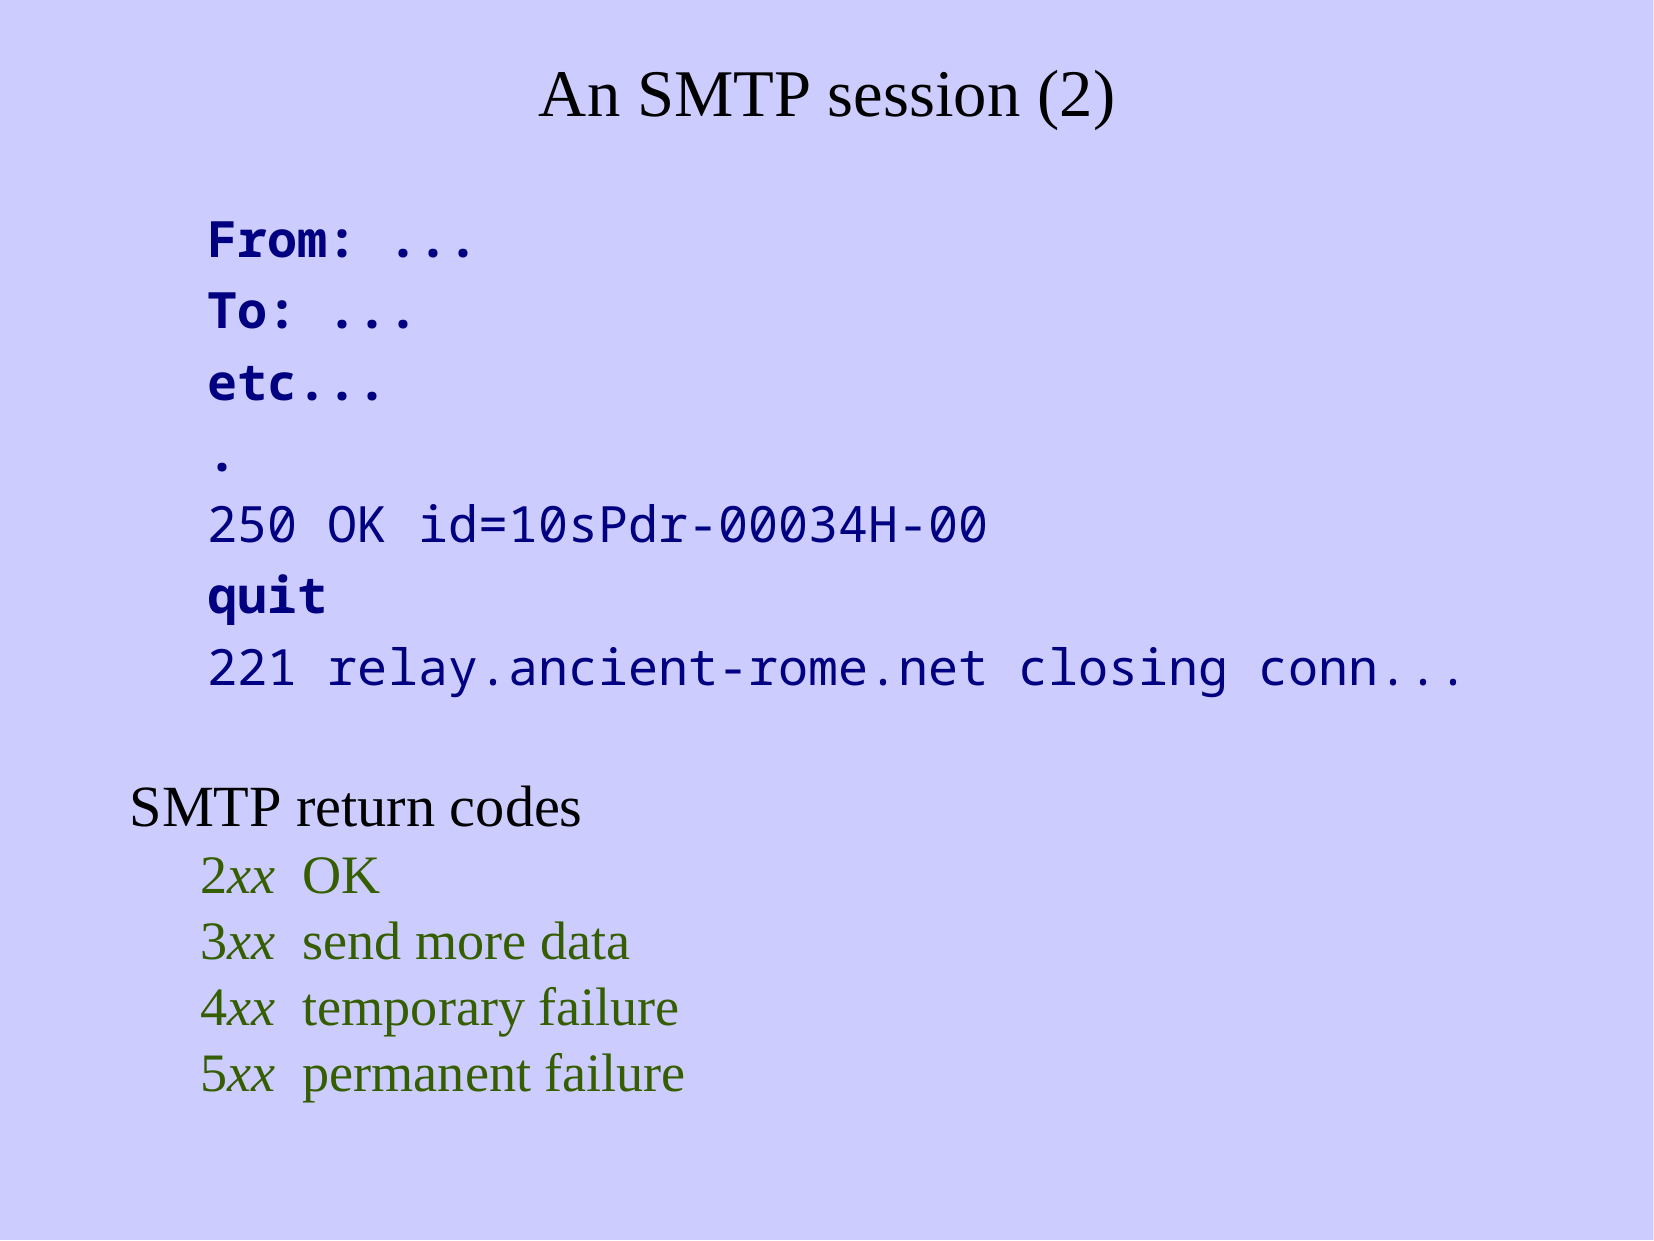

# An SMTP session (2)
From: ...
To: ...
etc...
.
250 OK id=10sPdr-00034H-00
quit
221 relay.ancient-rome.net closing conn...
SMTP return codes
2xx OK
3xx send more data
4xx temporary failure
5xx permanent failure